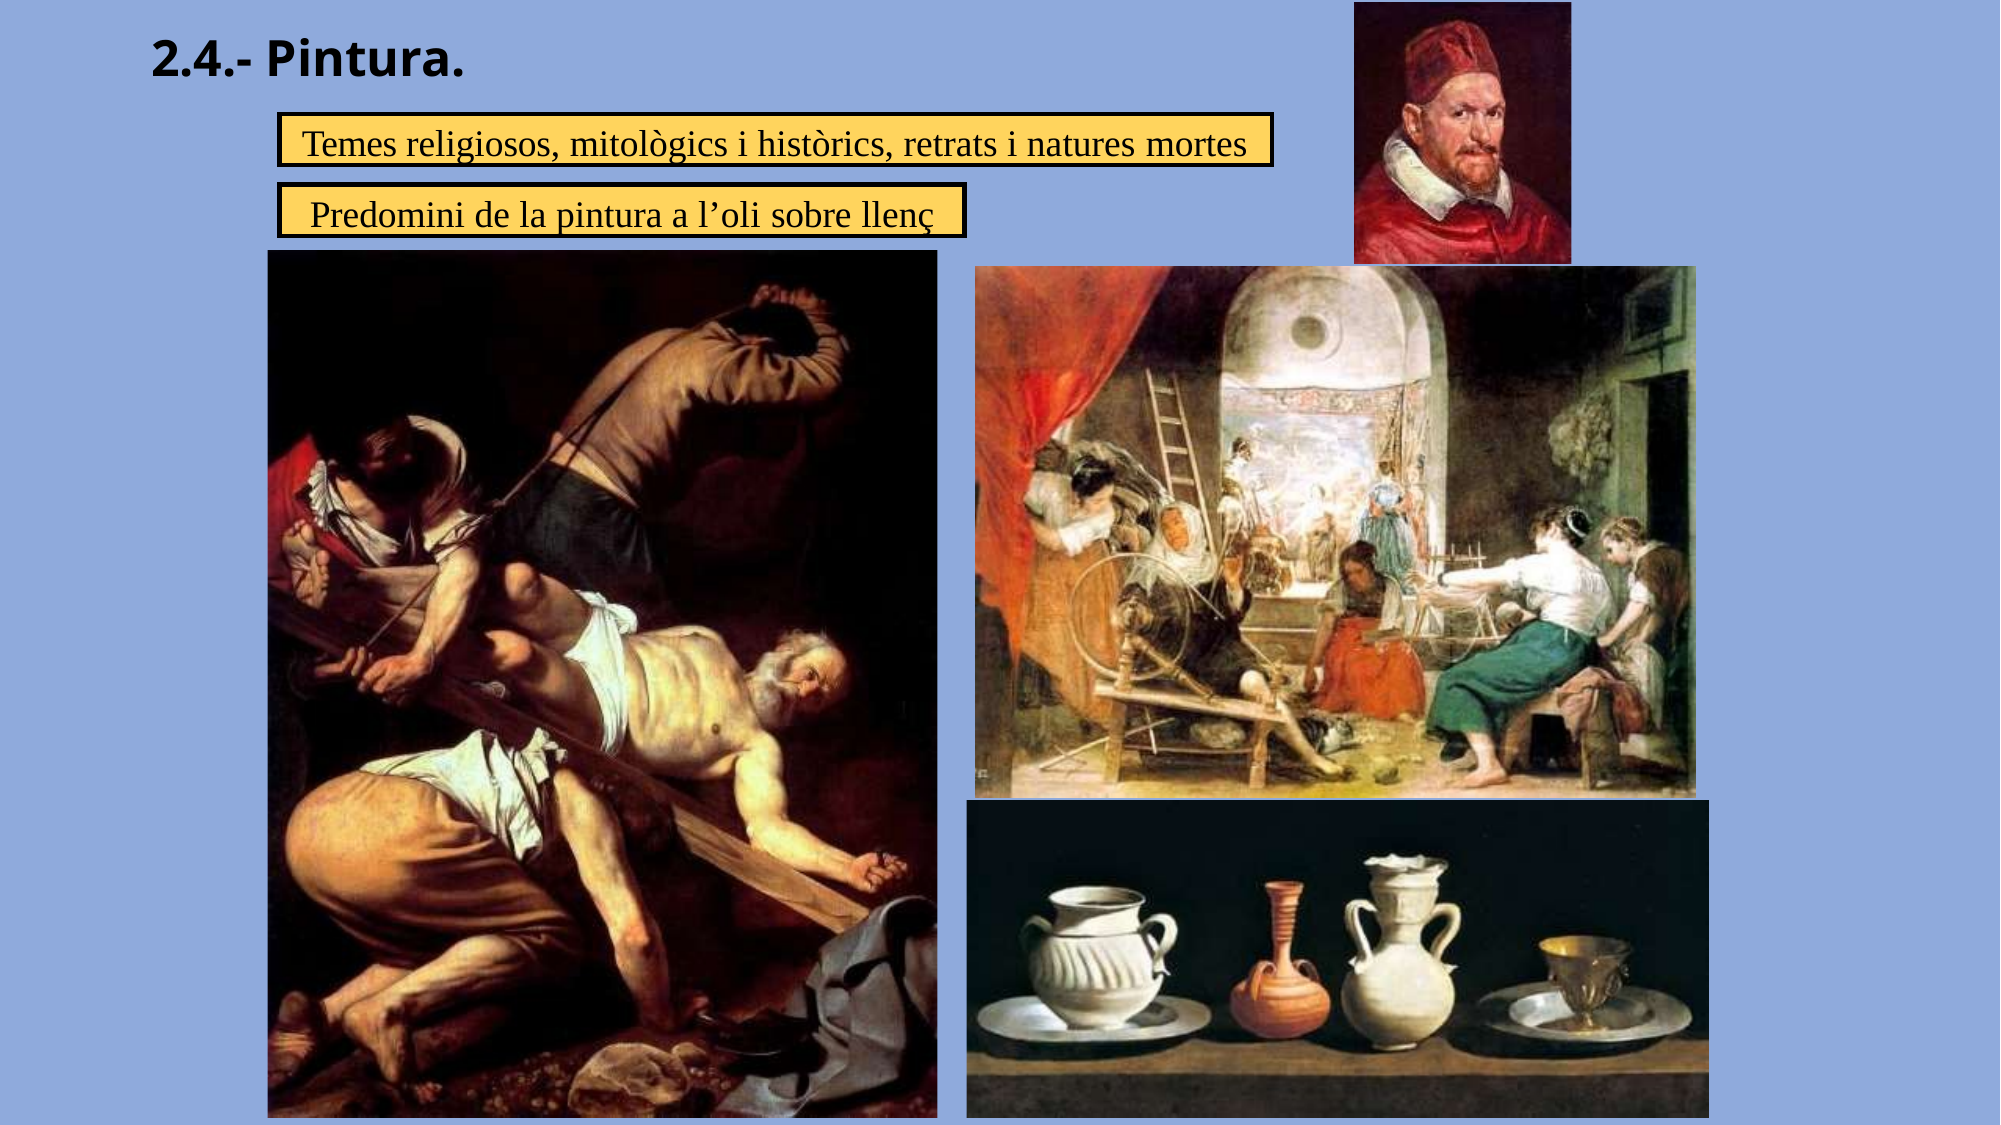

# 2.4.- Pintura.
Temes religiosos, mitològics i històrics, retrats i natures mortes
Predomini de la pintura a l’oli sobre llenç